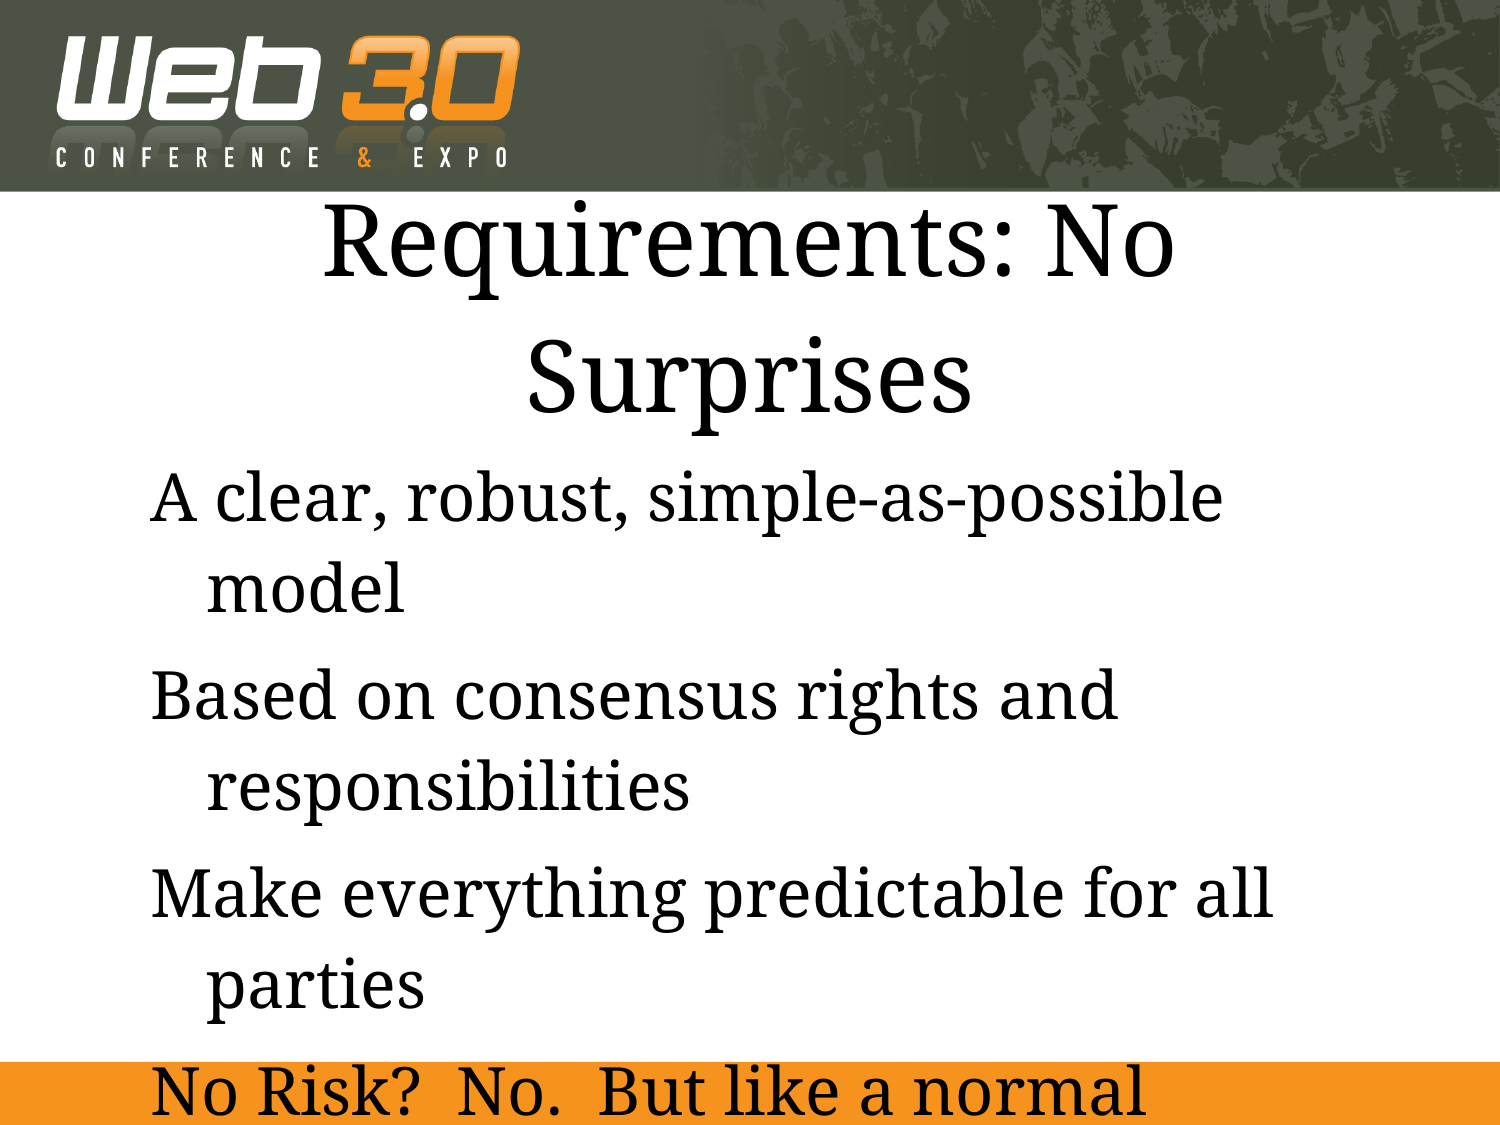

# Requirements: No Surprises
A clear, robust, simple-as-possible model
Based on consensus rights and responsibilities
Make everything predictable for all parties
No Risk? No. But like a normal business venture.